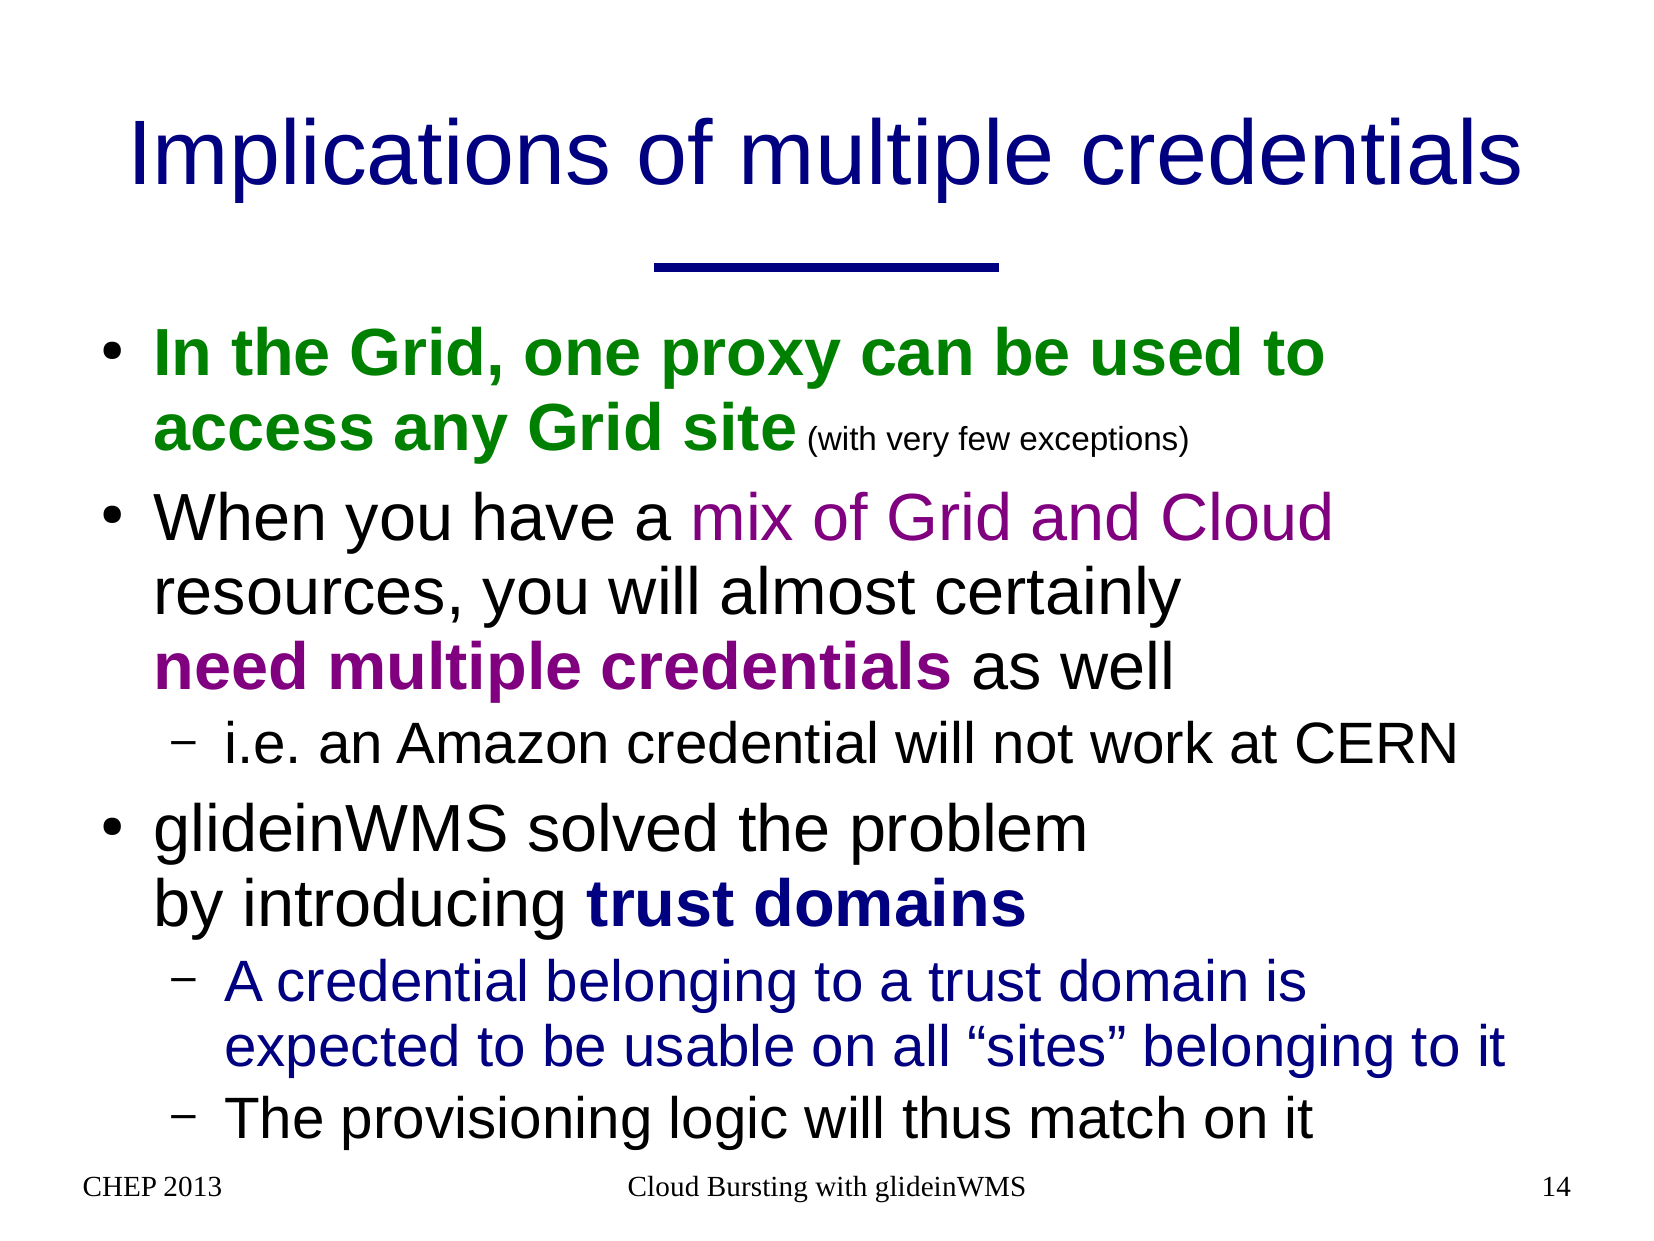

# Implications of multiple credentials
In the Grid, one proxy can be used to access any Grid site (with very few exceptions)
When you have a mix of Grid and Cloud resources, you will almost certainly
need multiple credentials as well
i.e. an Amazon credential will not work at CERN
glideinWMS solved the problem
by introducing trust domains
A credential belonging to a trust domain is expected to be usable on all “sites” belonging to it
The provisioning logic will thus match on it
CHEP 2013
Cloud Bursting with glideinWMS
14